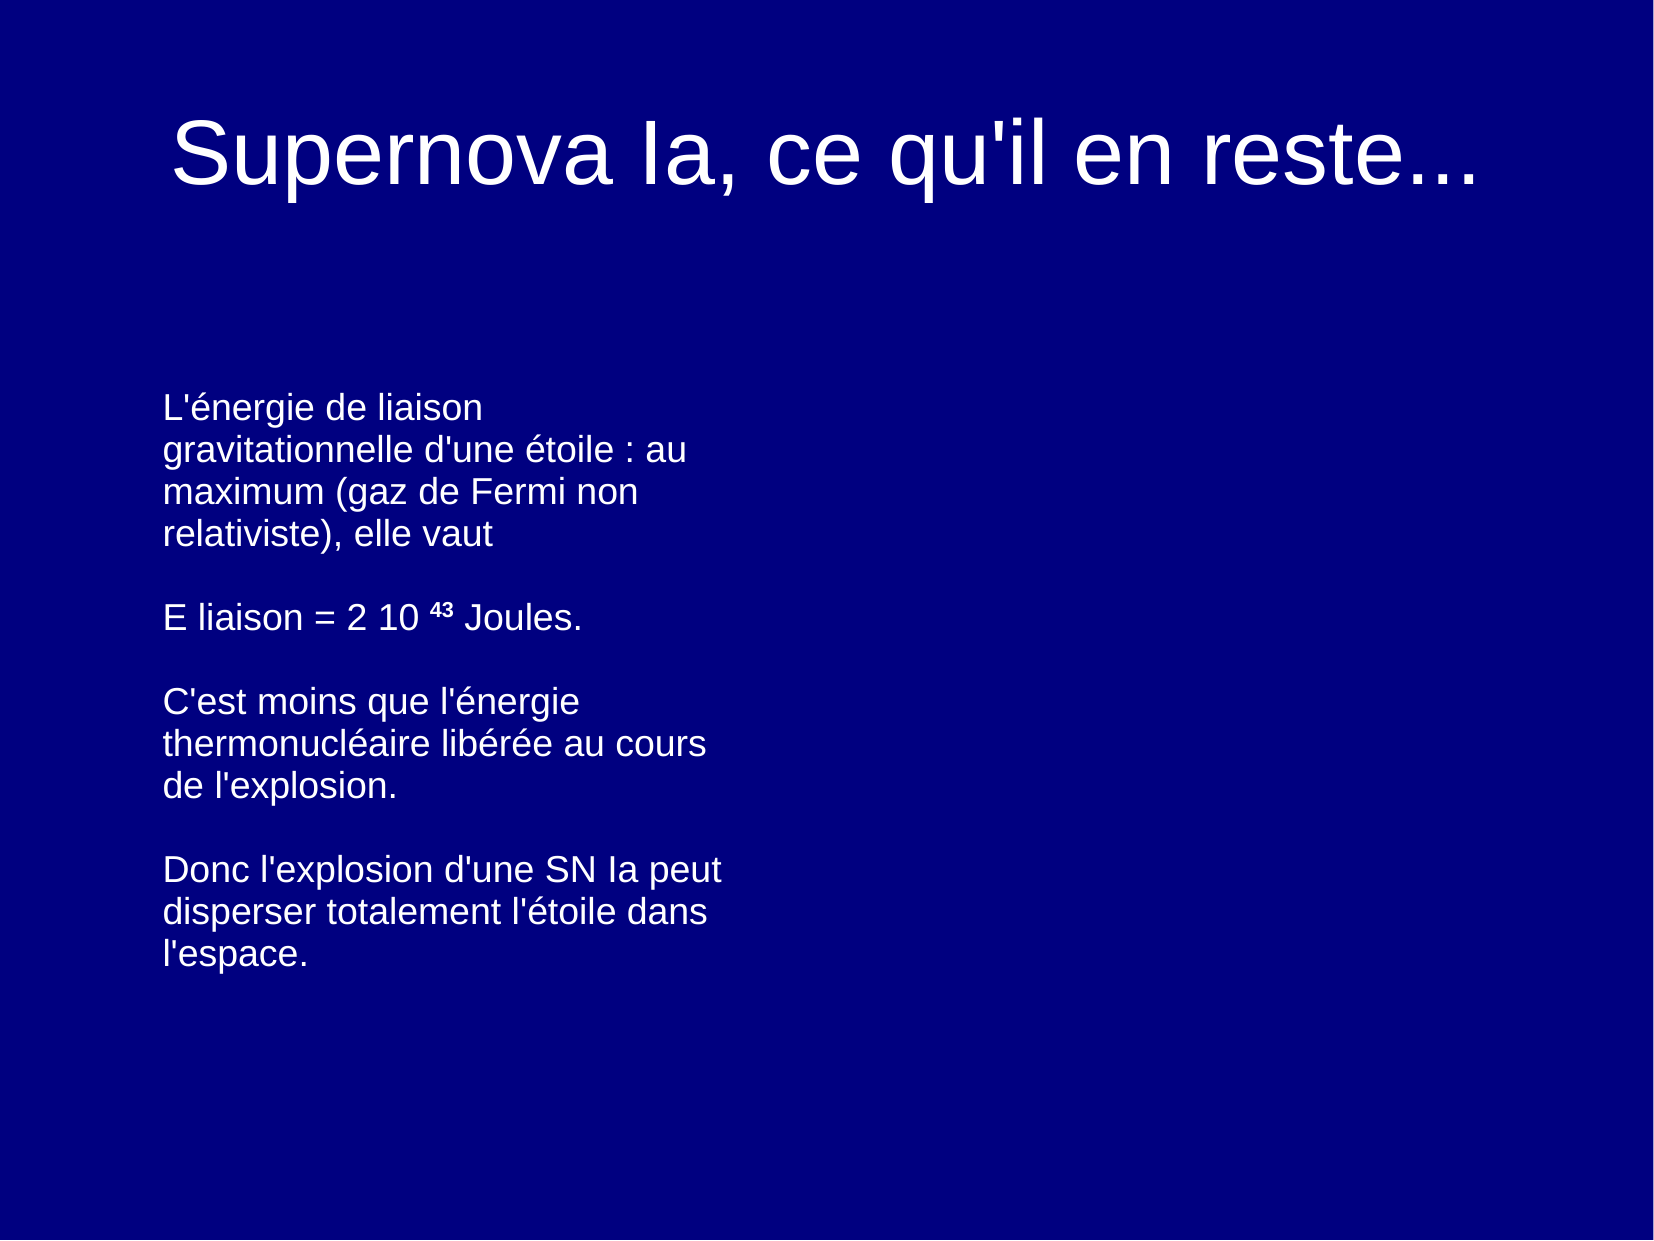

# Supernova Ia, ce qu'il en reste...
L'énergie de liaison gravitationnelle d'une étoile : au maximum (gaz de Fermi non relativiste), elle vaut
E liaison = 2 10 43 Joules.
C'est moins que l'énergie thermonucléaire libérée au cours de l'explosion.
Donc l'explosion d'une SN Ia peut disperser totalement l'étoile dans l'espace.